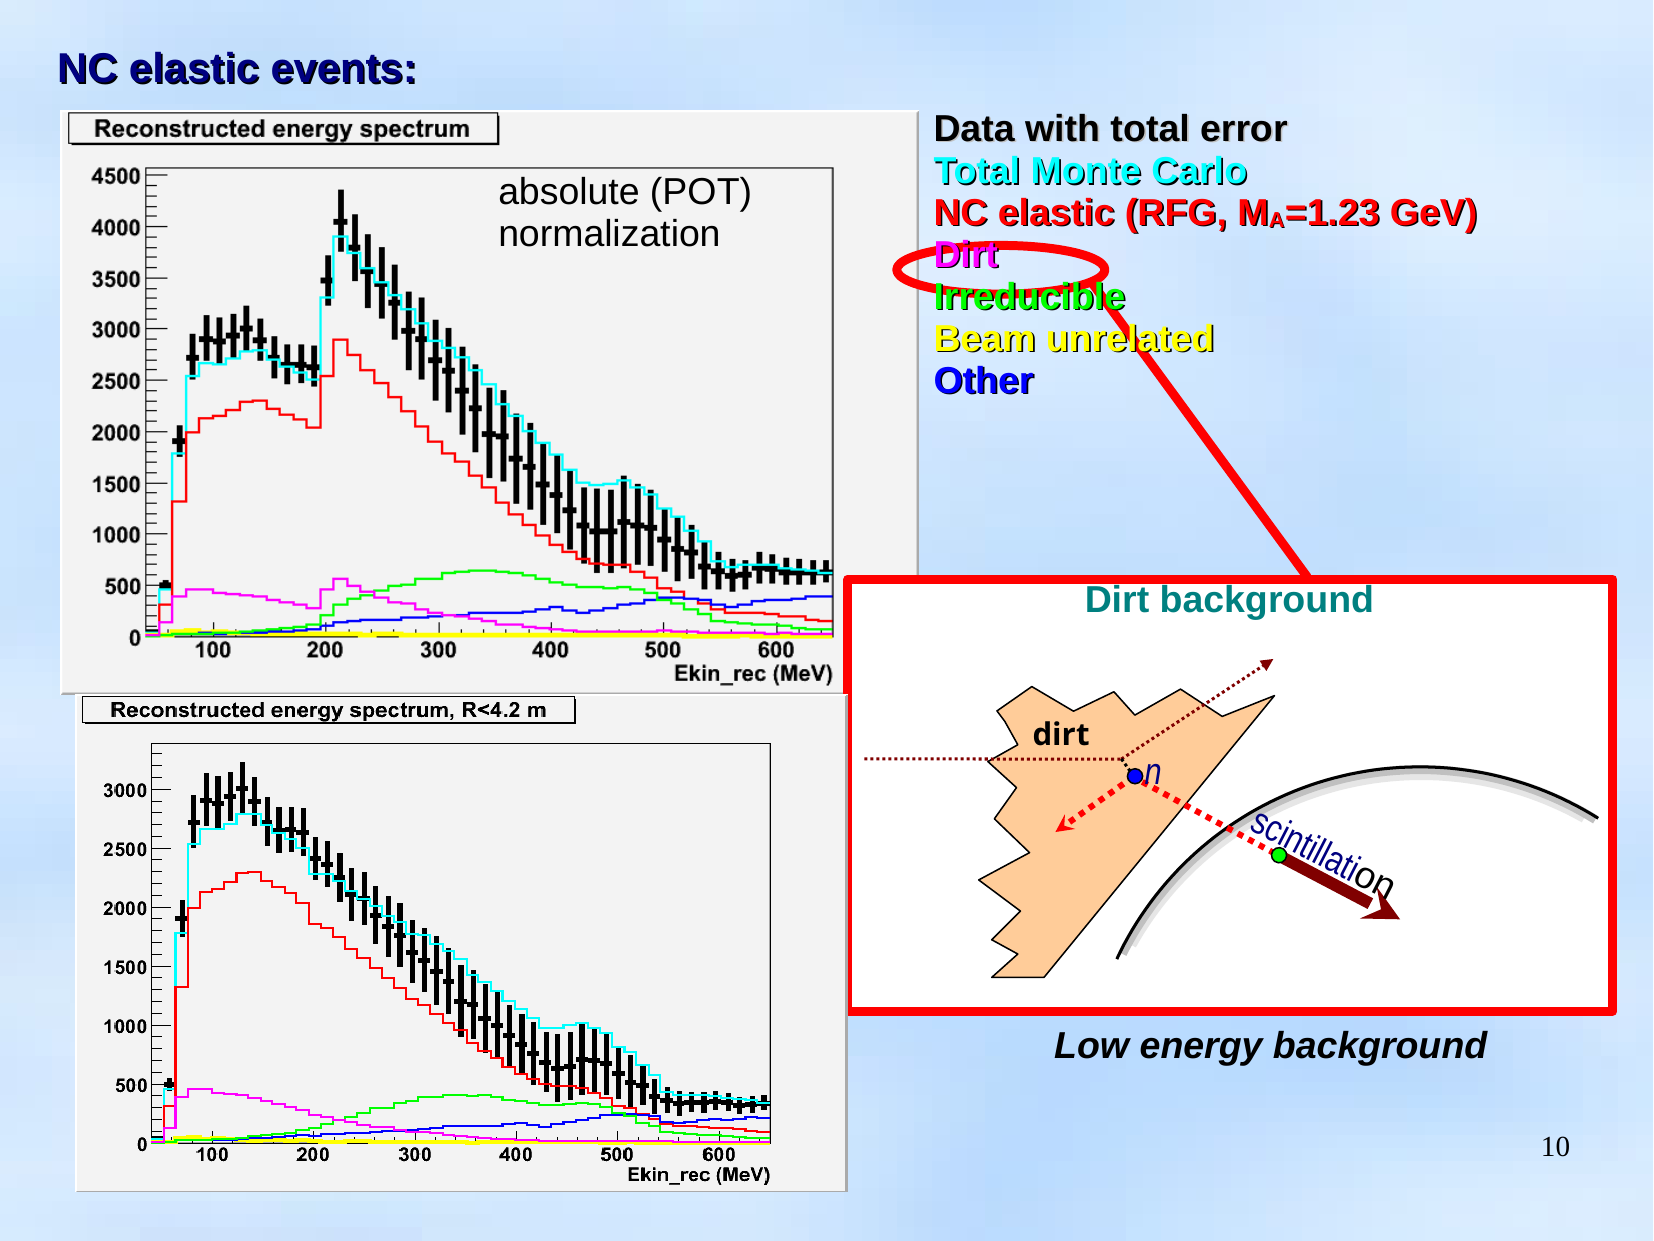

NC elastic events:
Data with total error
Total Monte Carlo
NC elastic (RFG, MA=1.23 GeV)
Dirt
Irreducible
Beam unrelated
Other
absolute (POT) normalization
Dirt background

dirt
n
scintillation
p
We overpredict events at high energy and underpredict at low energy.
Low energy background
10